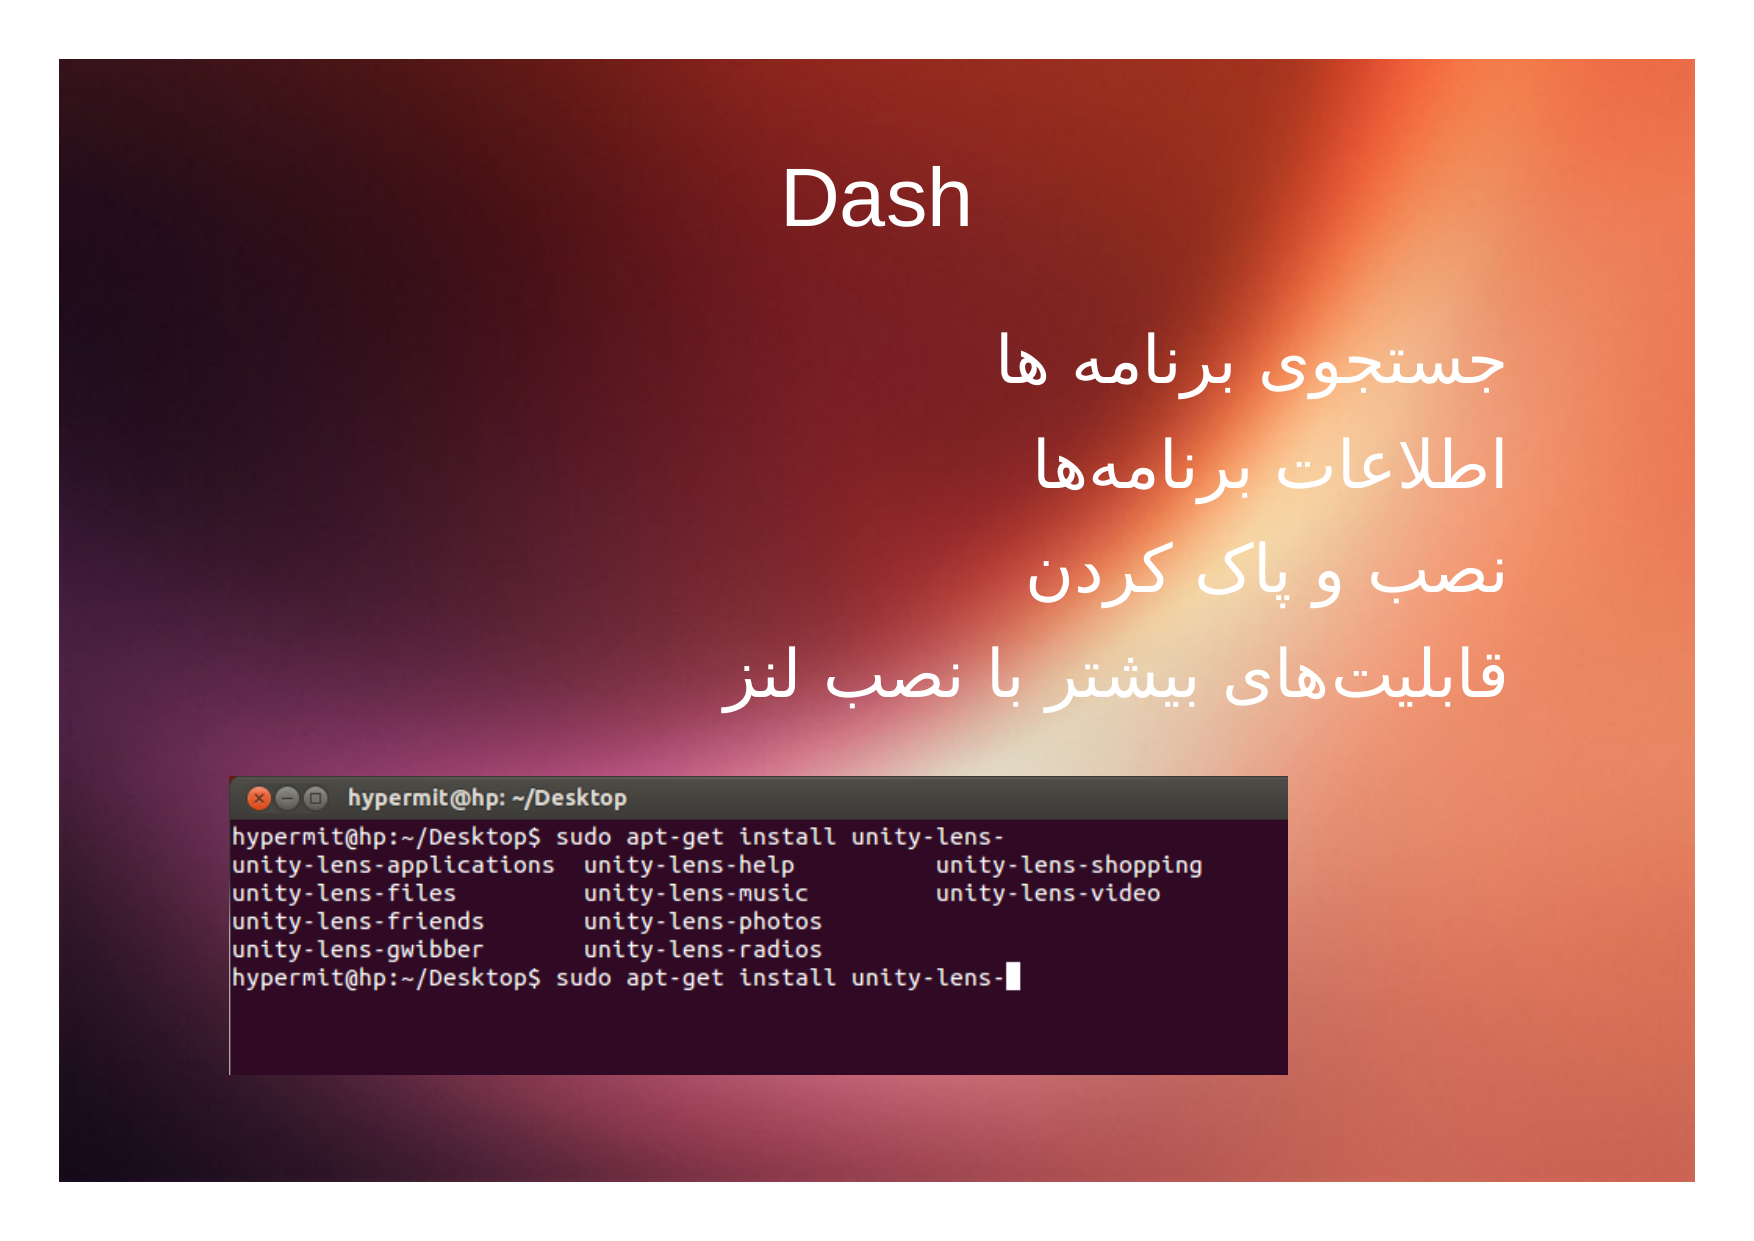

# Dash
جستجوی برنامه ها
اطلاعات برنامه‌ها
نصب و پاک کردن
قابلیت‌های بیشتر با نصب لنز